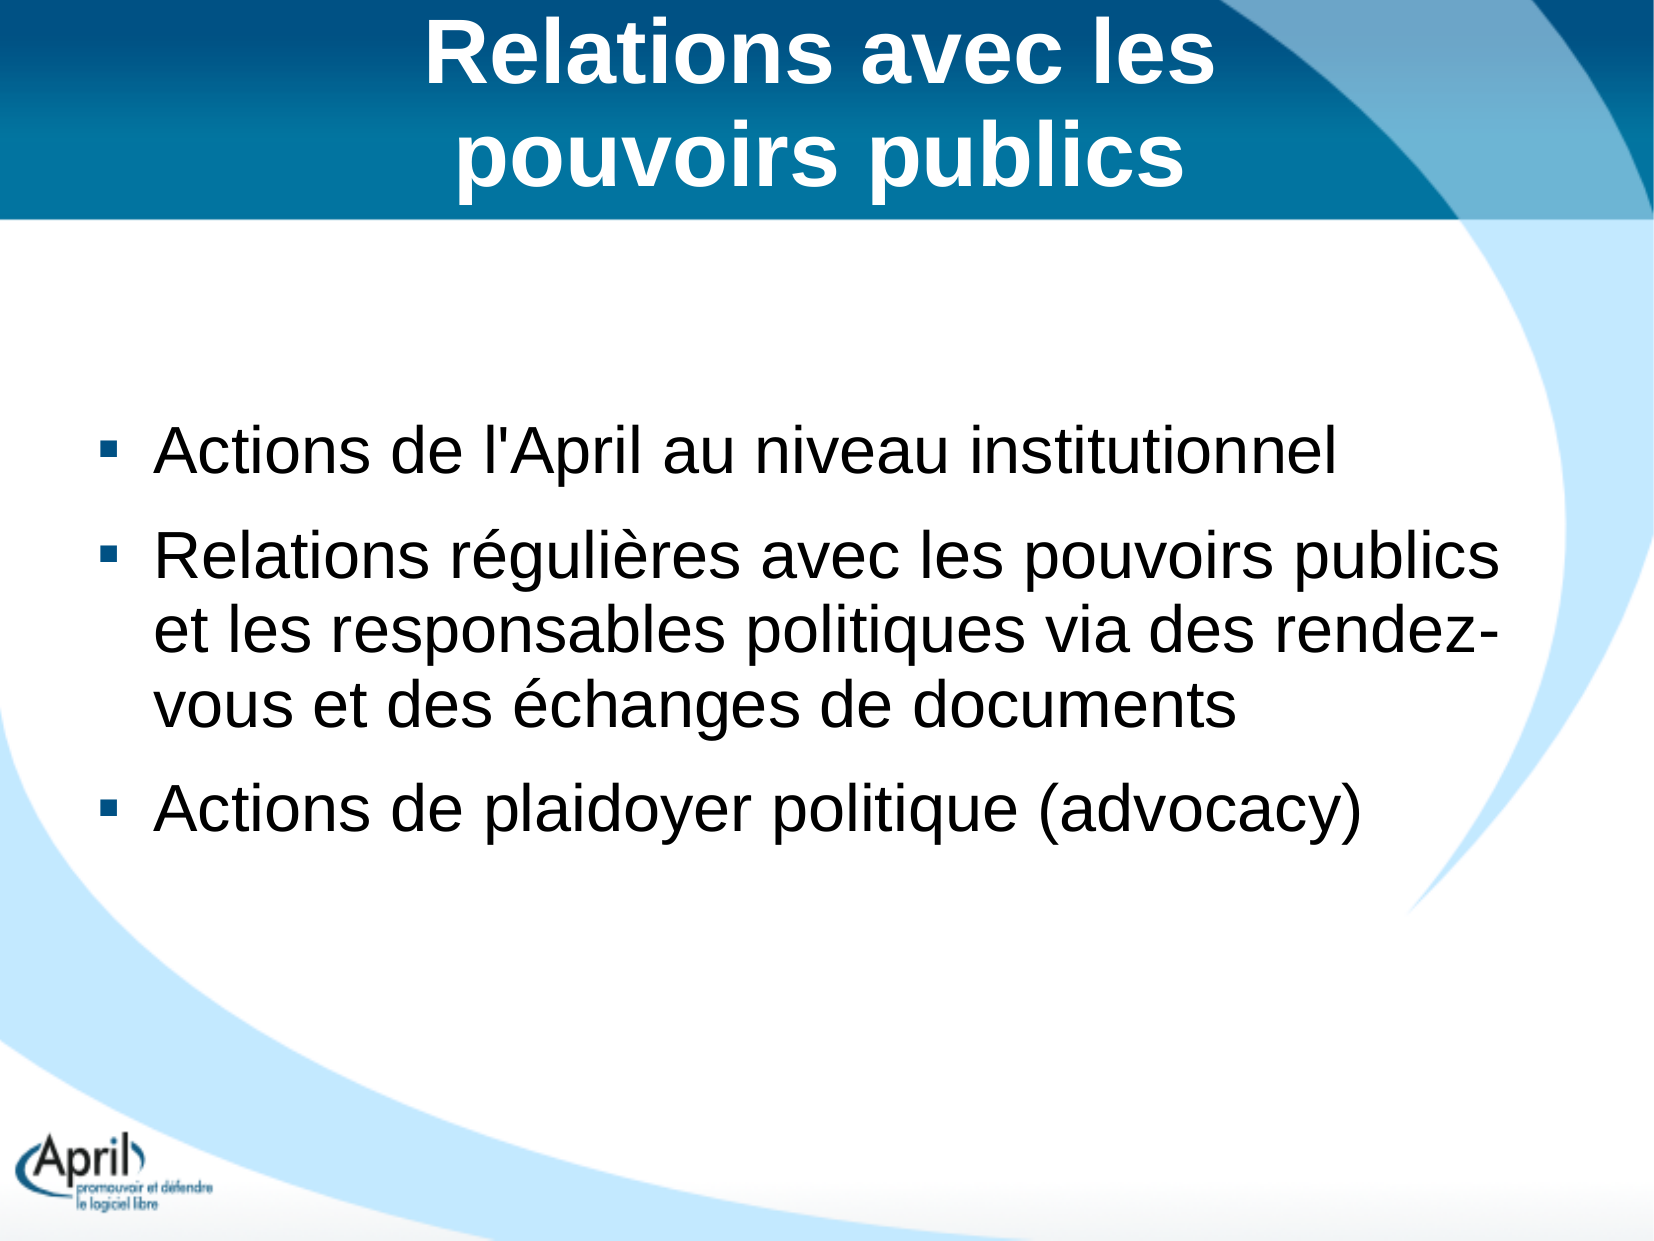

# Relations avec les pouvoirs publics
Actions de l'April au niveau institutionnel
Relations régulières avec les pouvoirs publics et les responsables politiques via des rendez-vous et des échanges de documents
Actions de plaidoyer politique (advocacy)